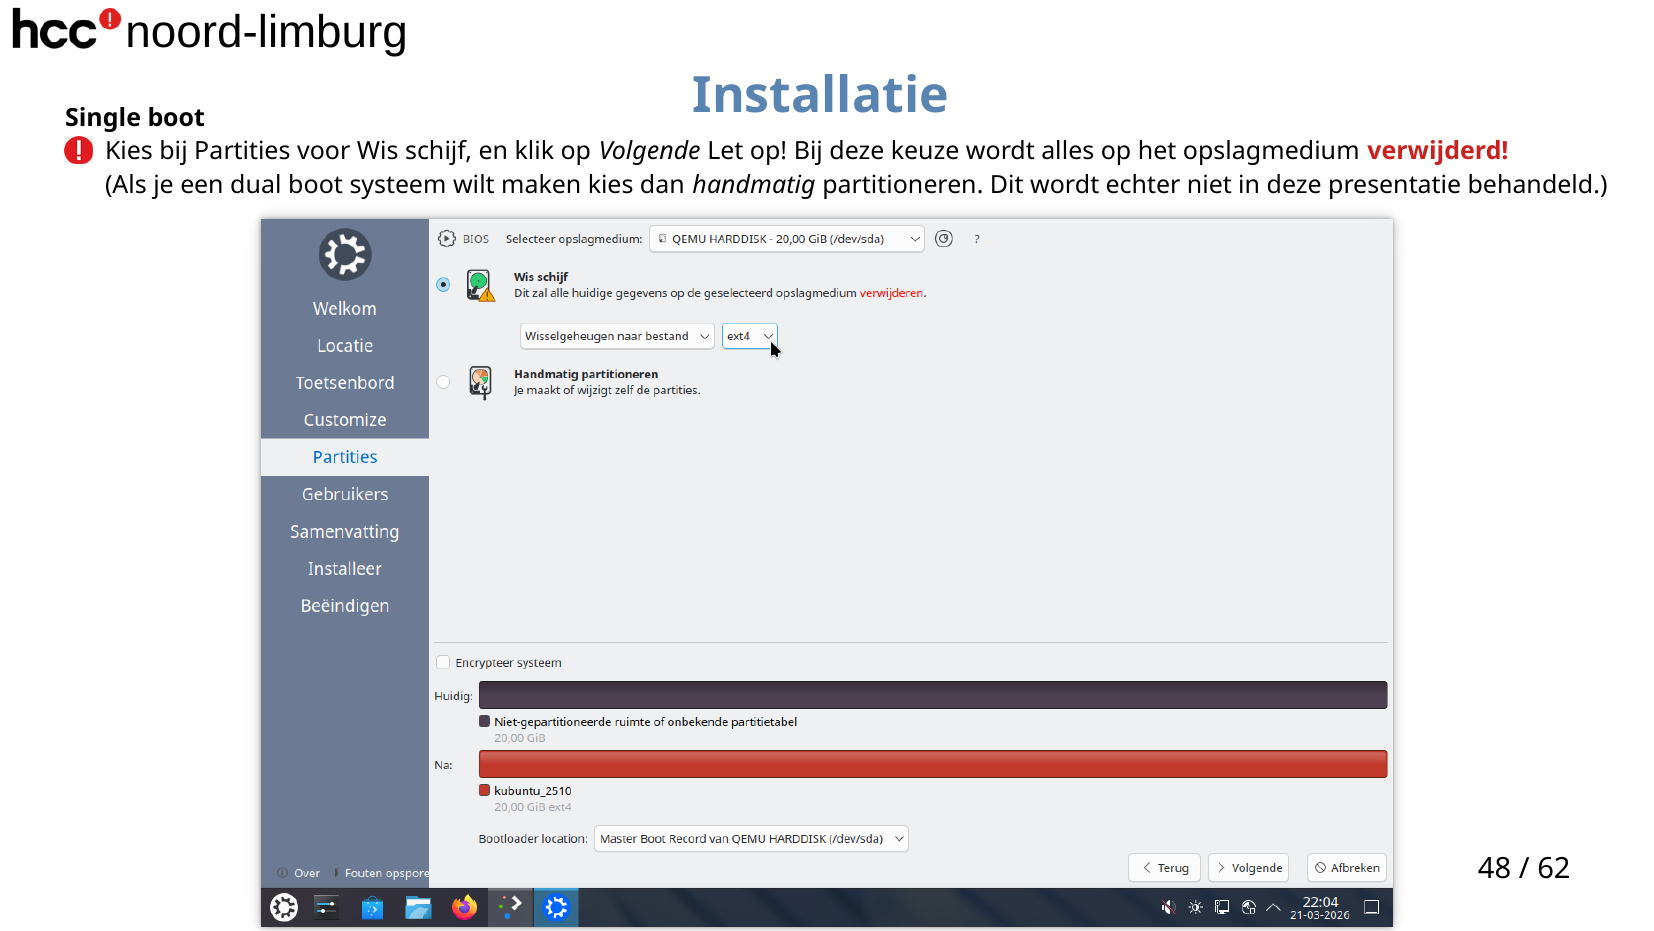

Installatie
# Single boot
 Kies bij Partities voor Wis schijf, en klik op Volgende Let op! Bij deze keuze wordt alles op het opslagmedium verwijderd!
 (Als je een dual boot systeem wilt maken kies dan handmatig partitioneren. Dit wordt echter niet in deze presentatie behandeld.)
48